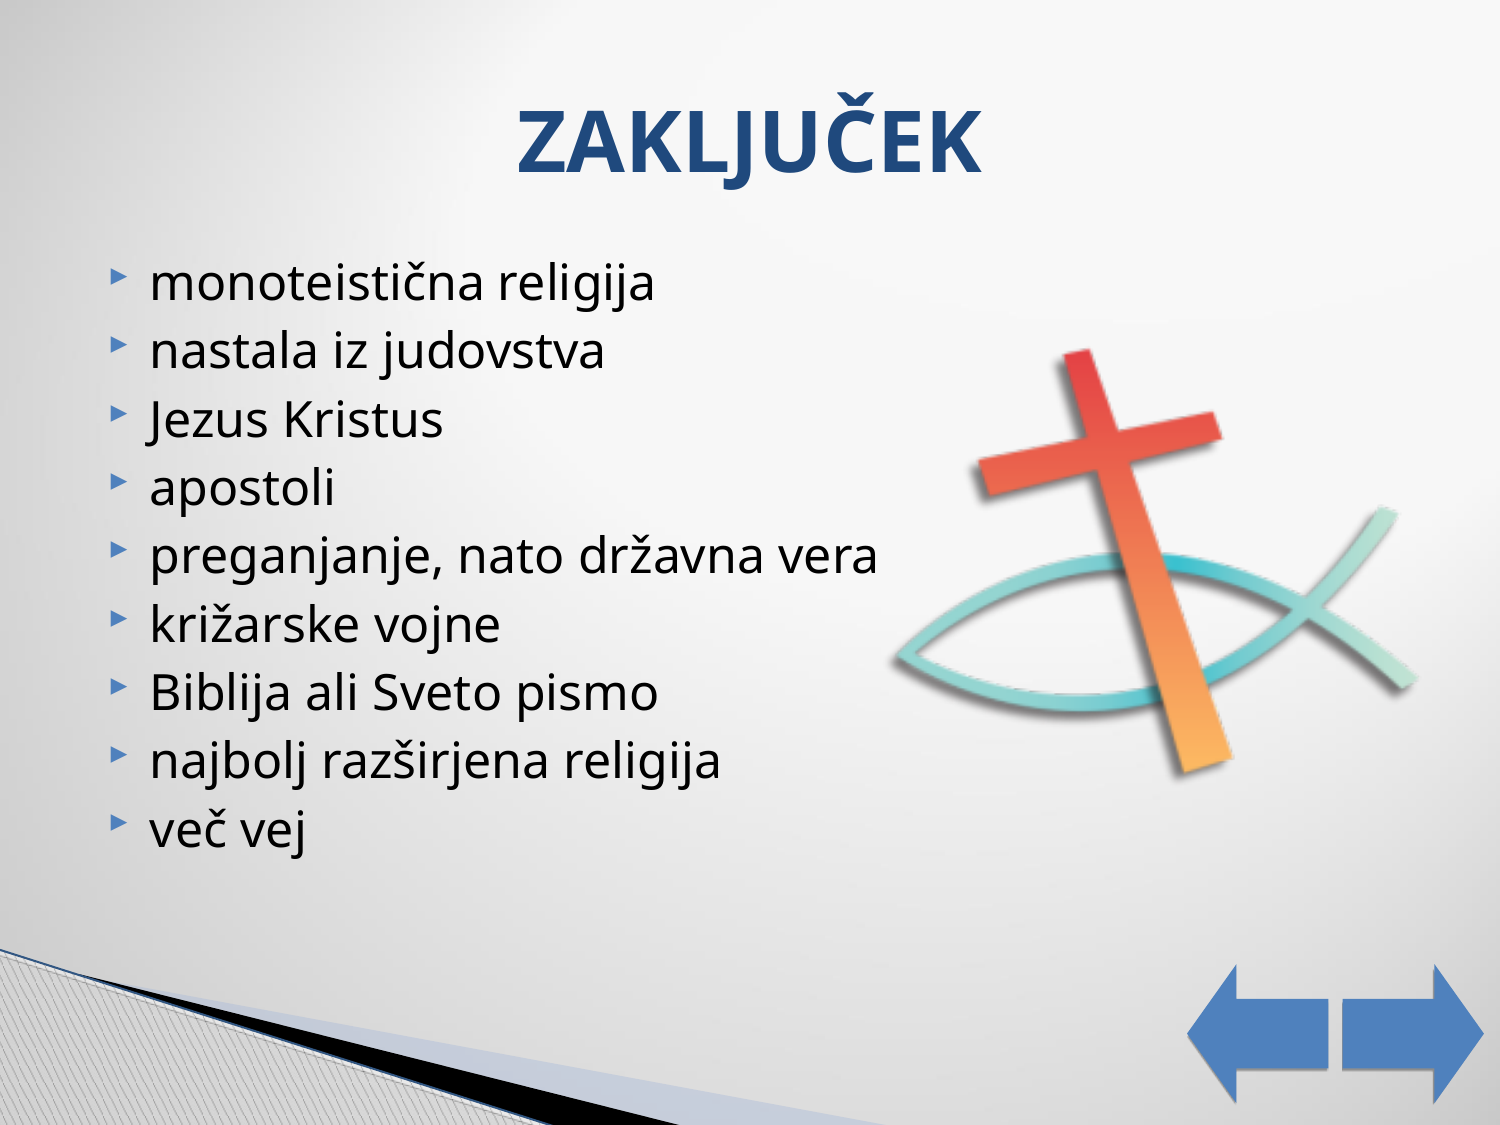

ZAKLJUČEK
# monoteistična religija
nastala iz judovstva
Jezus Kristus
apostoli
preganjanje, nato državna vera
križarske vojne
Biblija ali Sveto pismo
najbolj razširjena religija
več vej